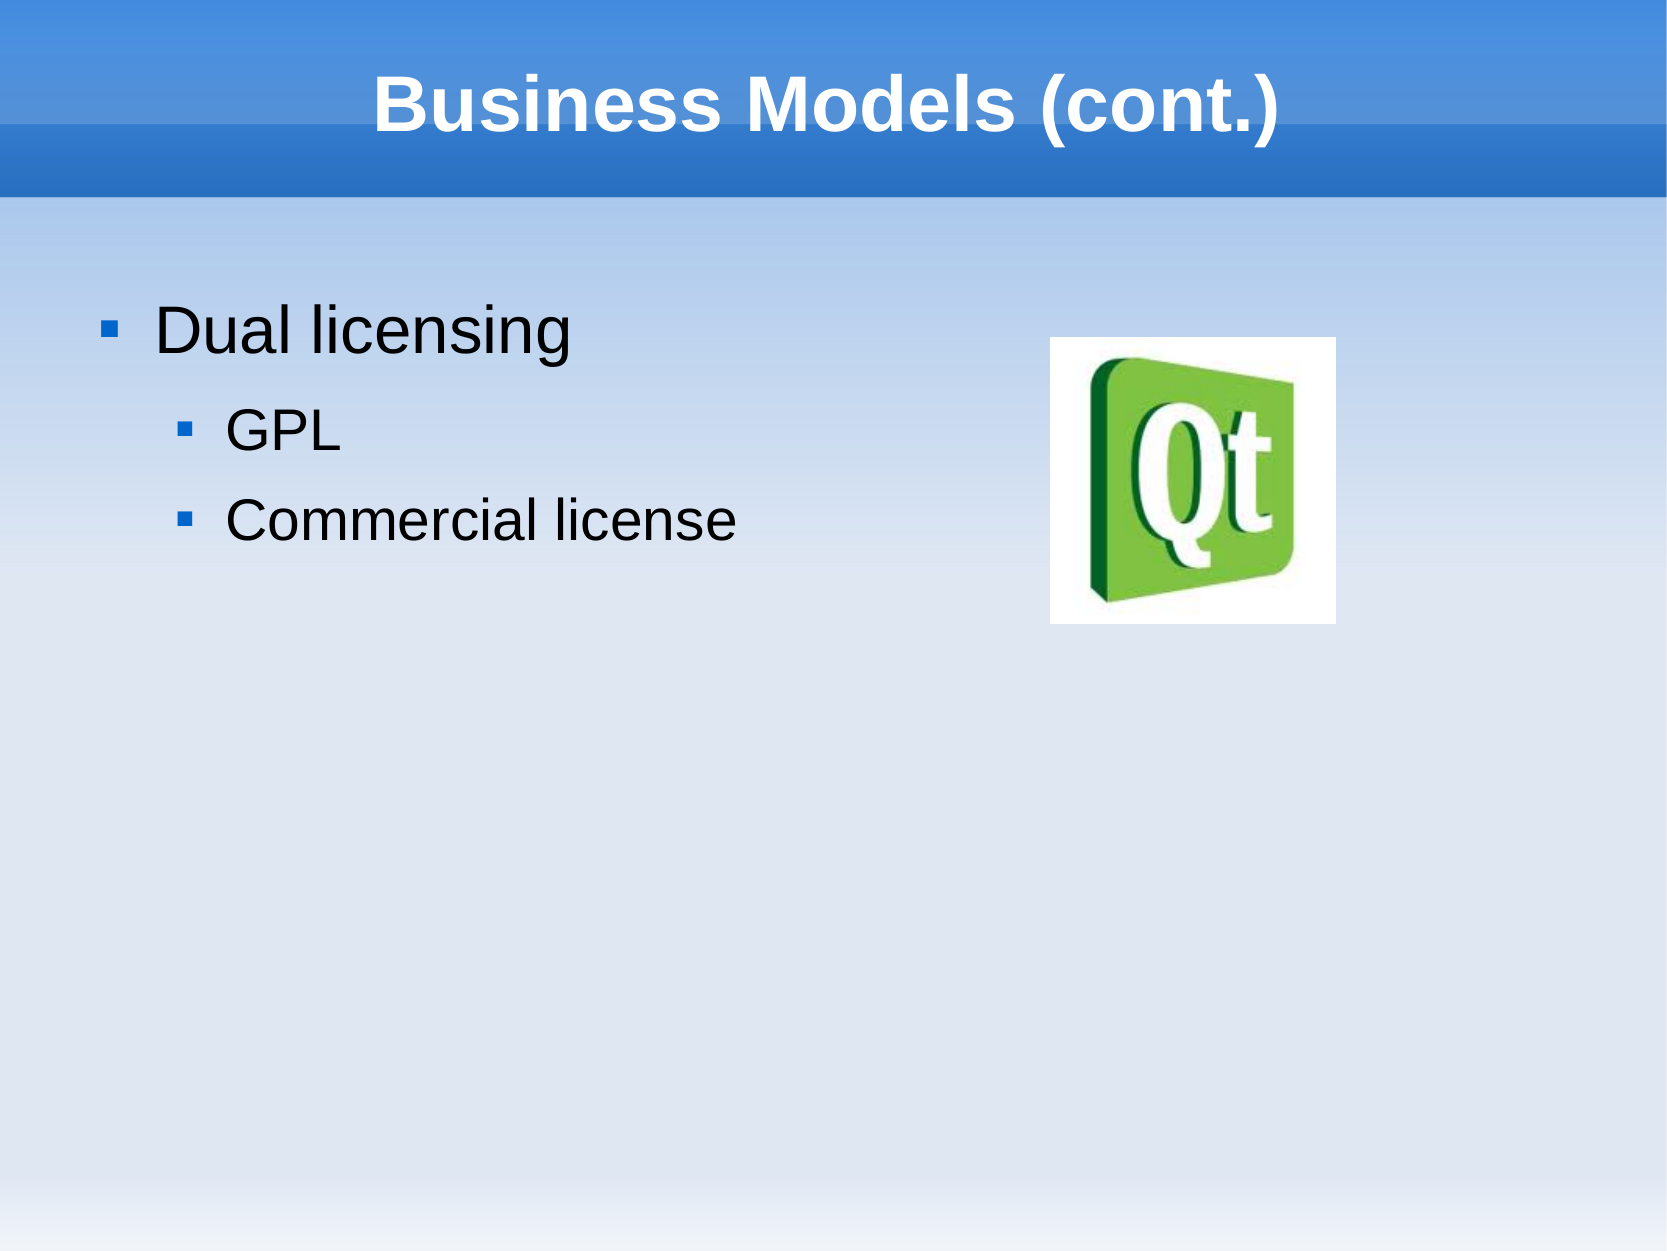

# Business Models (cont.)
Dual licensing
GPL
Commercial license